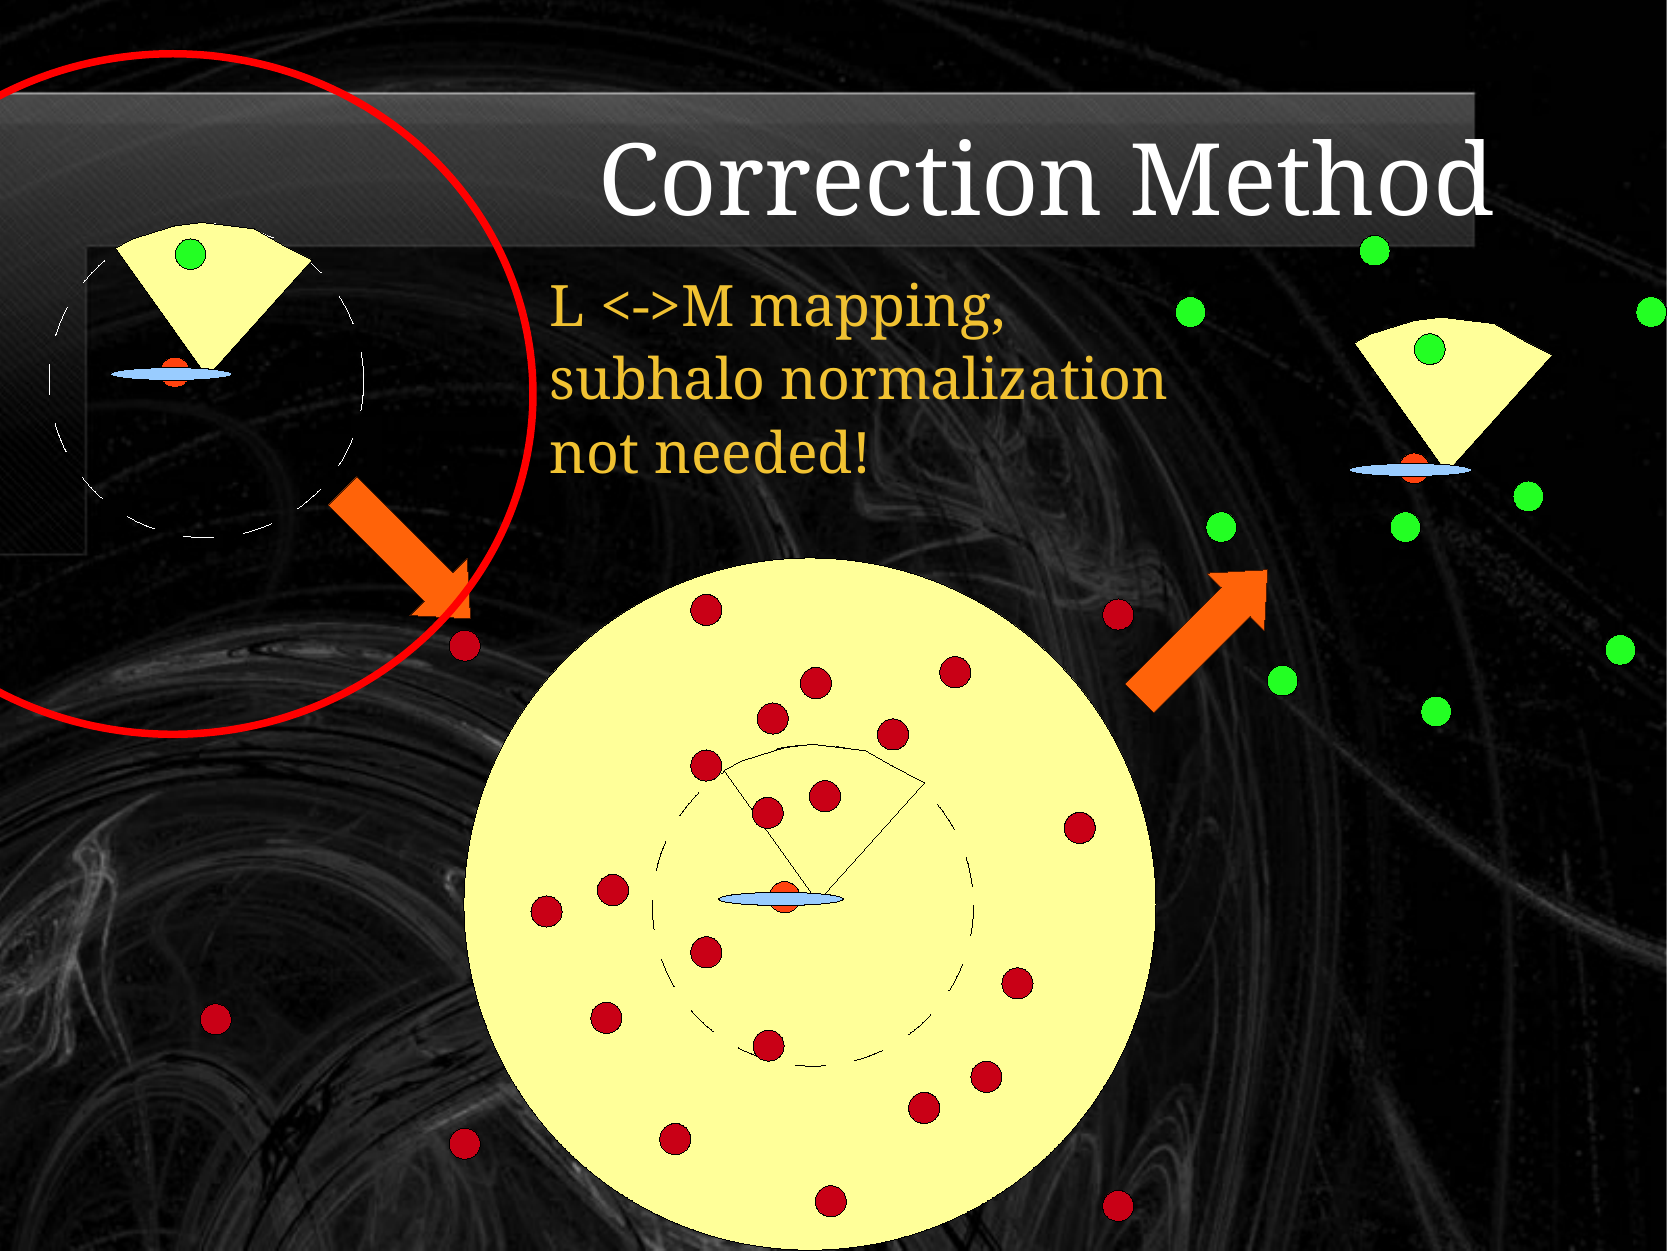

# Correction Method
L <->M mapping, subhalo normalization not needed!